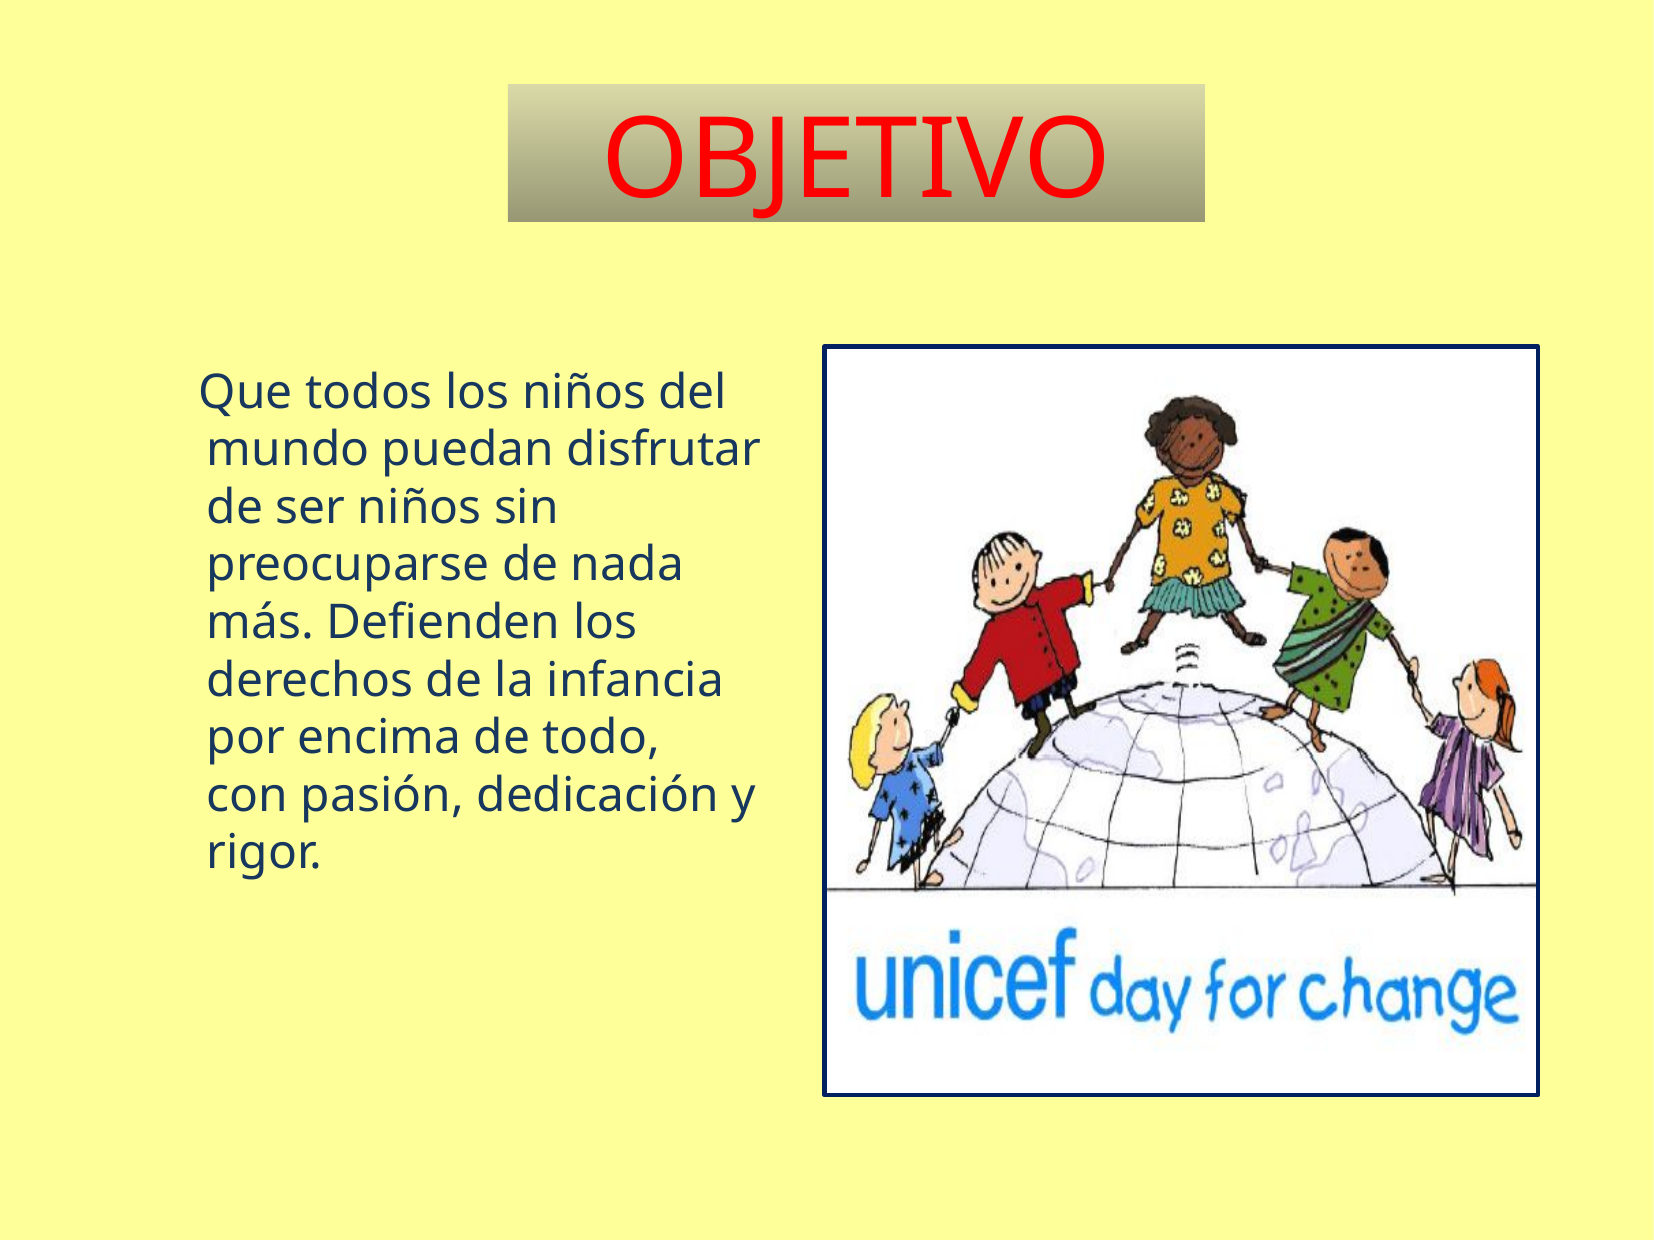

# OBJETIVO
 Que todos los niños del mundo puedan disfrutar de ser niños sin preocuparse de nada más. Defienden los derechos de la infancia por encima de todo, con pasión, dedicación y rigor.